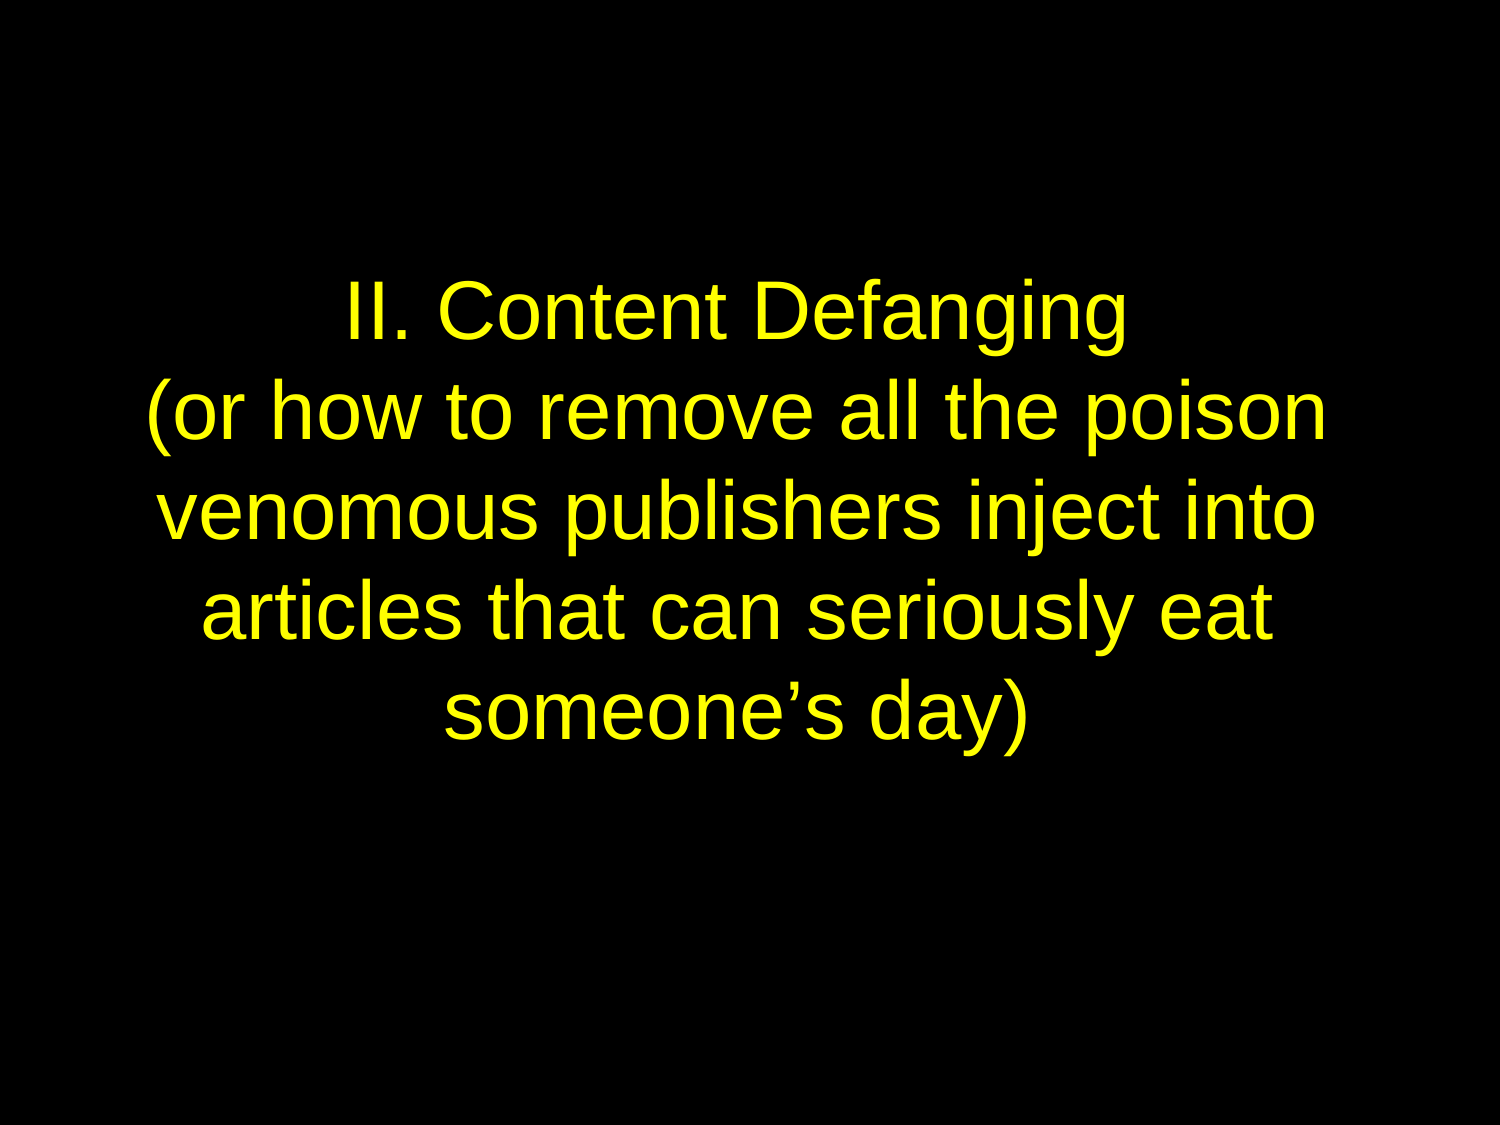

# II. Content Defanging (or how to remove all the poison venomous publishers inject into articles that can seriously eat someone’s day)